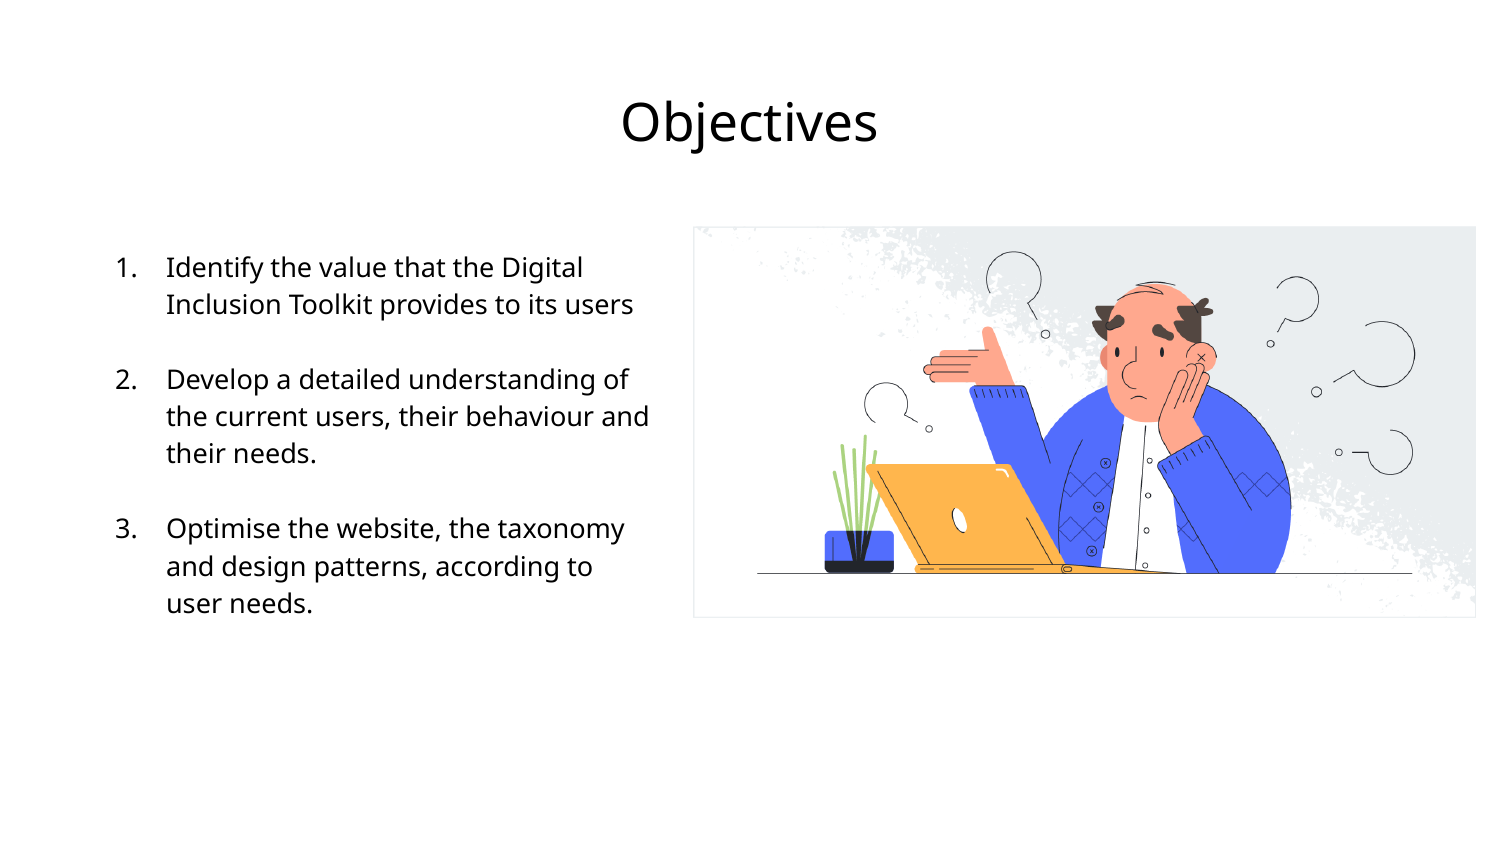

# Objectives
Identify the value that the Digital Inclusion Toolkit provides to its users
Develop a detailed understanding of the current users, their behaviour and their needs.
Optimise the website, the taxonomy and design patterns, according to user needs.